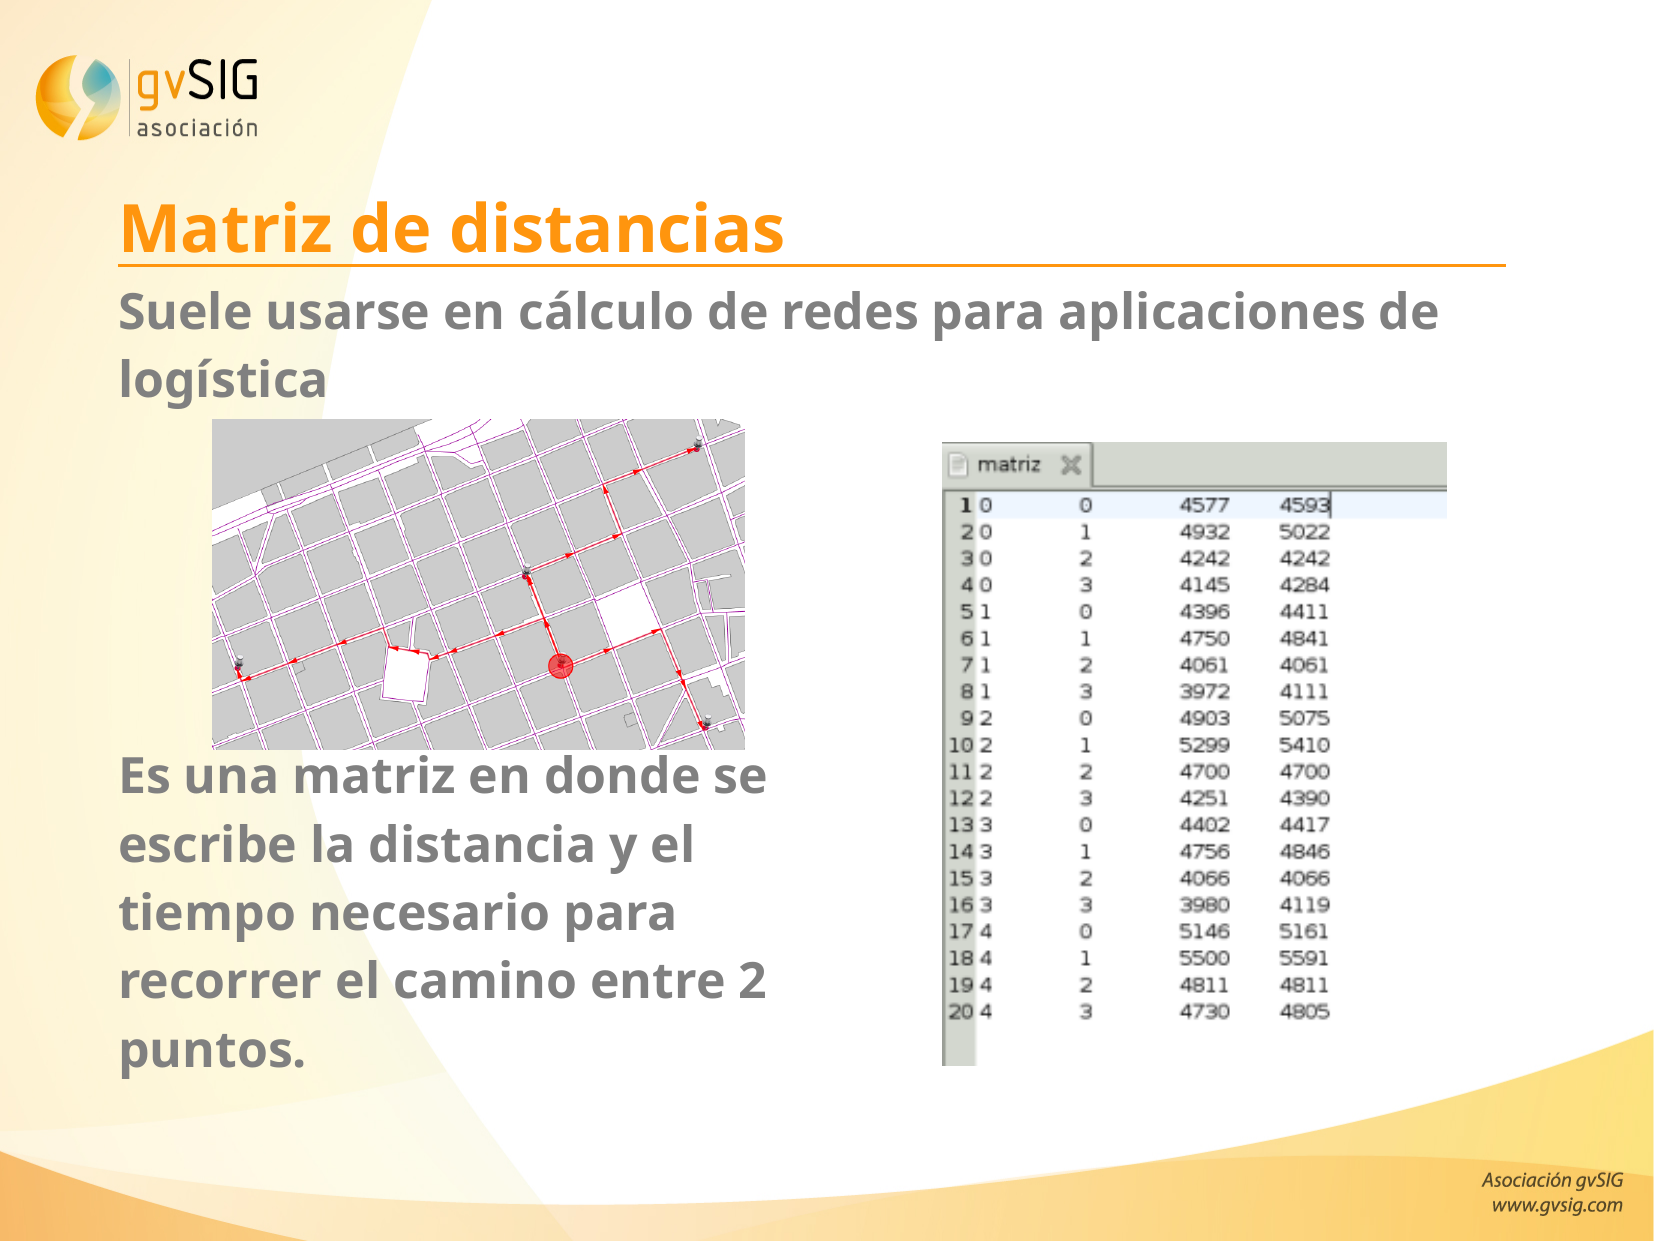

# Matriz de distancias
Suele usarse en cálculo de redes para aplicaciones de logística
Es una matriz en donde se escribe la distancia y el tiempo necesario para recorrer el camino entre 2 puntos.